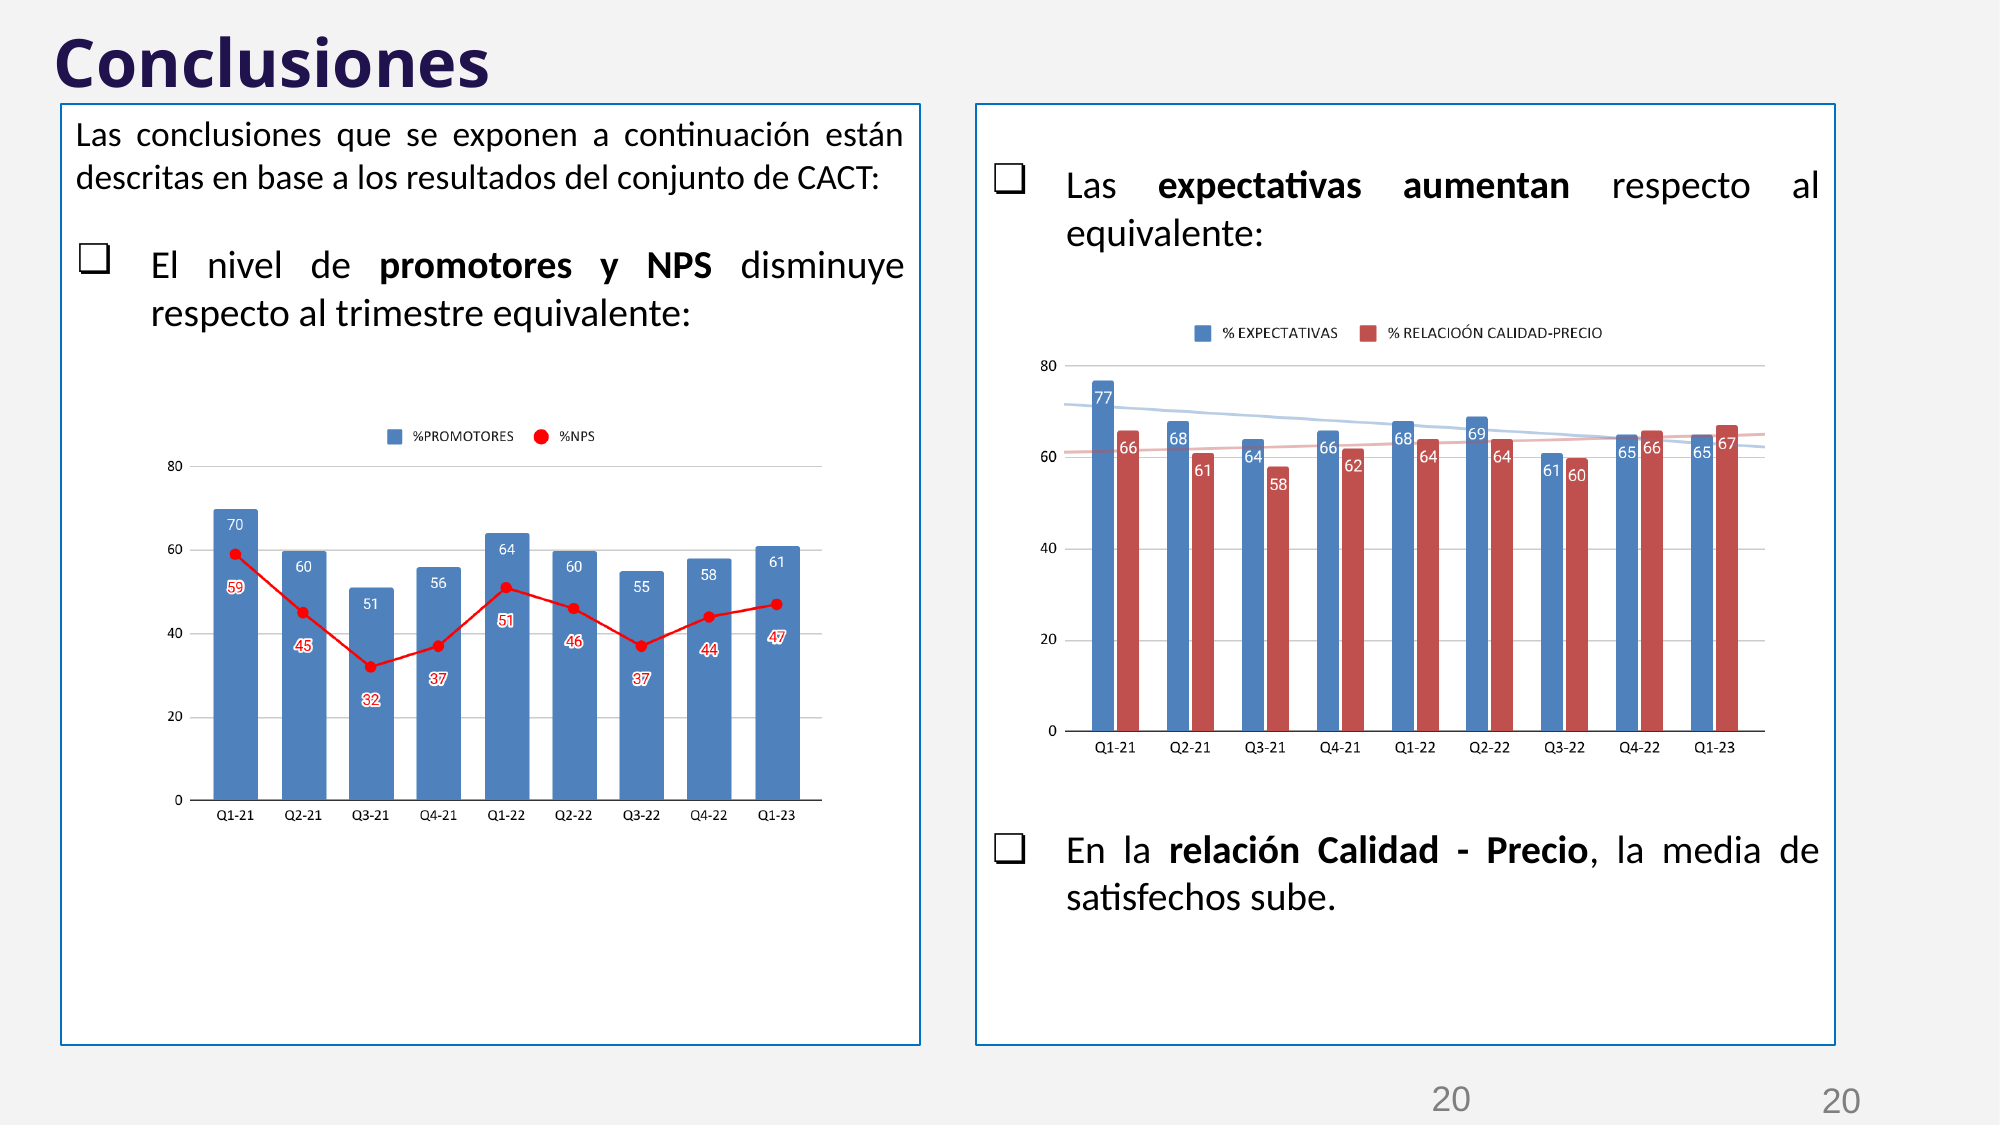

Conclusiones
Las conclusiones que se exponen a continuación están descritas en base a los resultados del conjunto de CACT:
El nivel de promotores y NPS disminuye respecto al trimestre equivalente:
Las expectativas aumentan respecto al equivalente:
En la relación Calidad - Precio, la media de satisfechos sube.